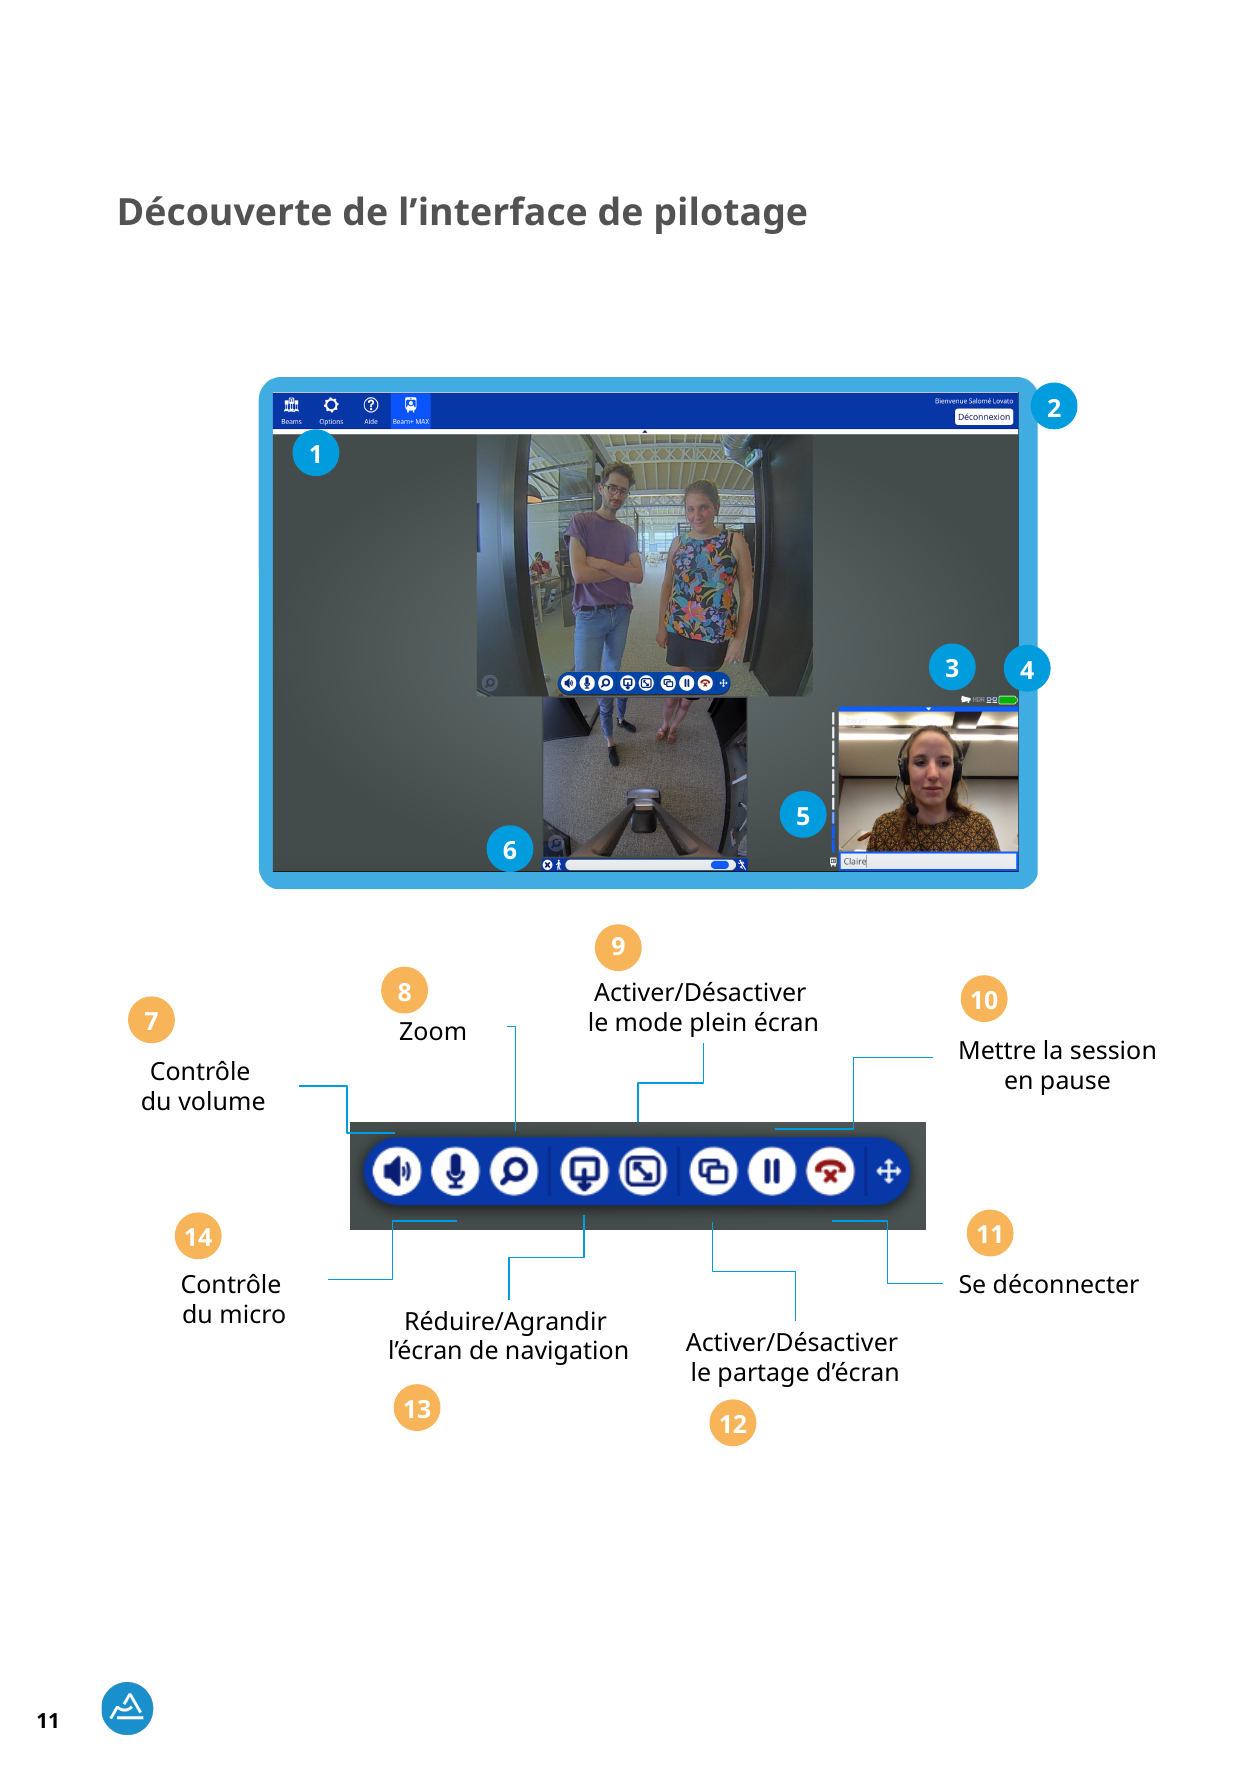

Découverte de l’interface de pilotage
2
1
3
4
5
6
9
8
10
Activer/Désactiver
le mode plein écran
7
Zoom
Mettre la session en pause
Contrôle
du volume
11
14
Contrôle
du micro
Se déconnecter
Réduire/Agrandir
l’écran de navigation
Activer/Désactiver
le partage d’écran
13
12
11